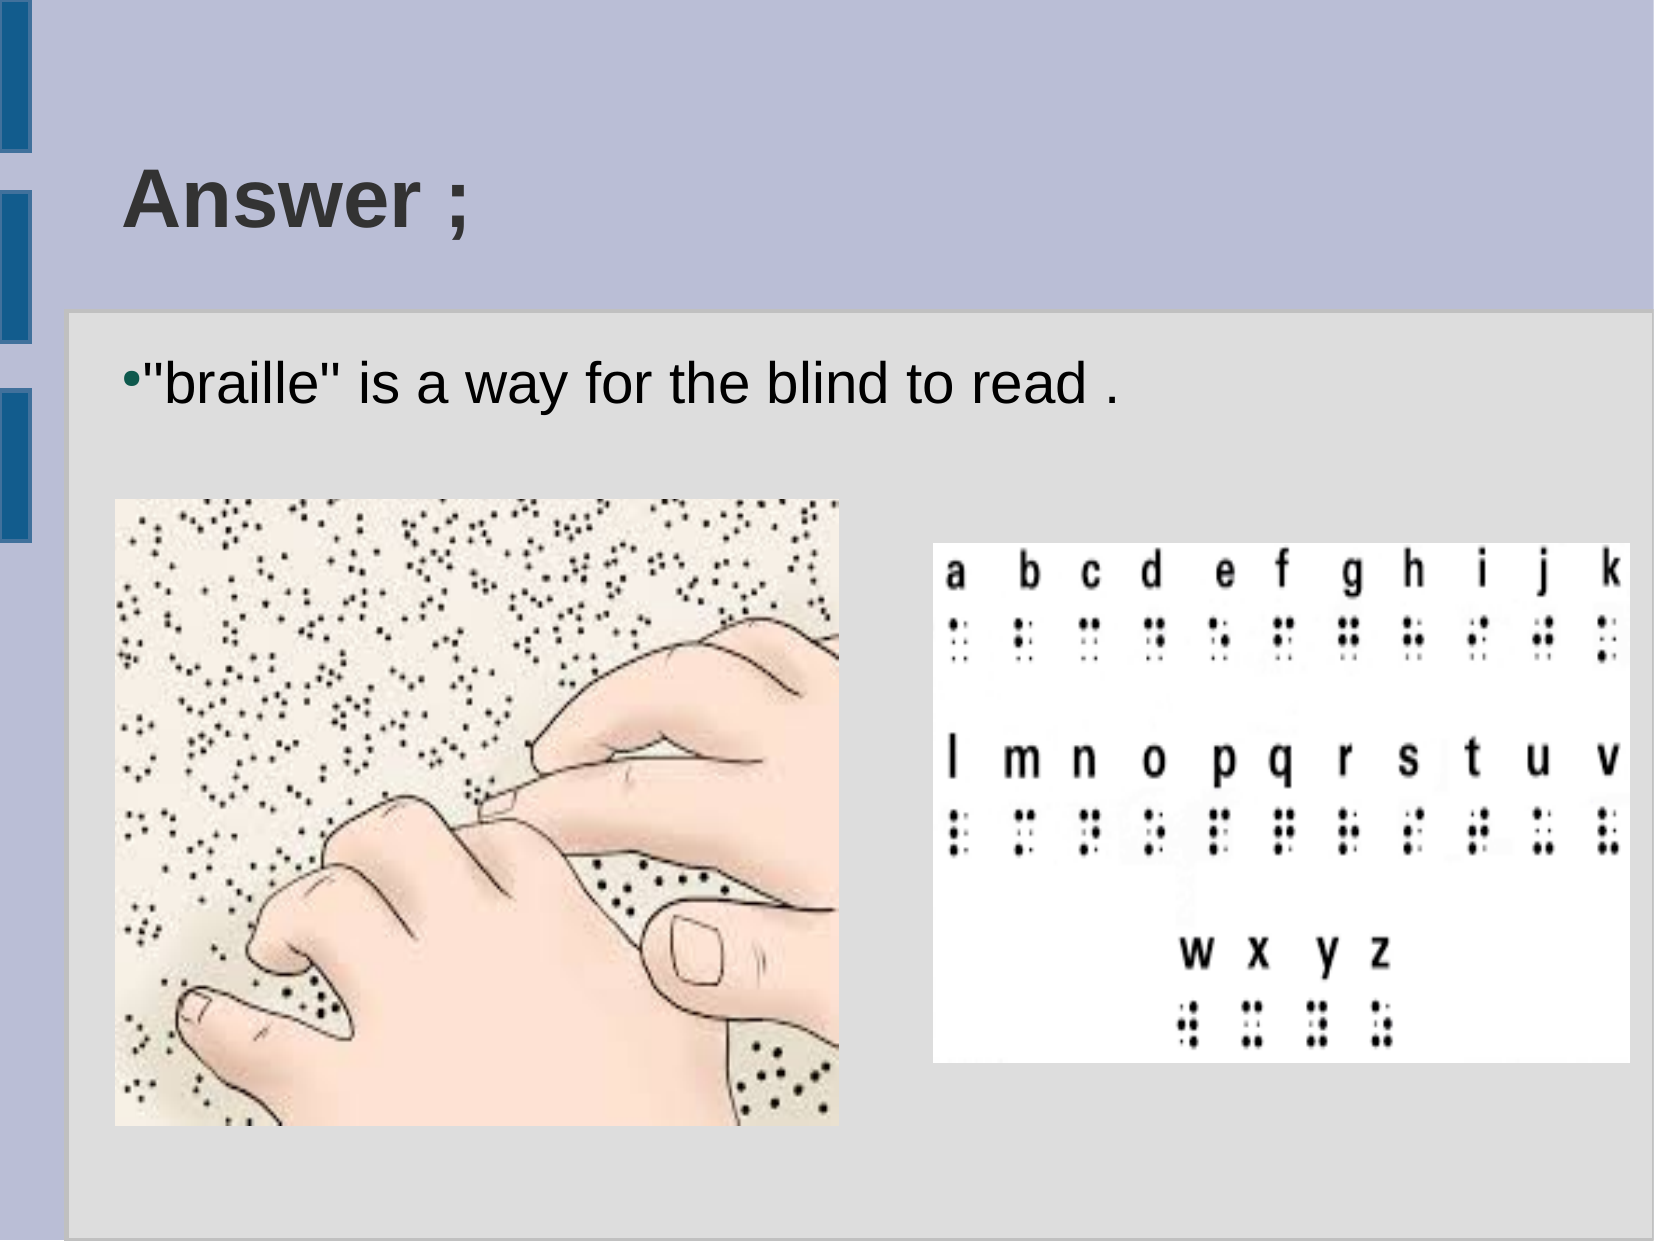

# Answer ;
''braille'' is a way for the blind to read .